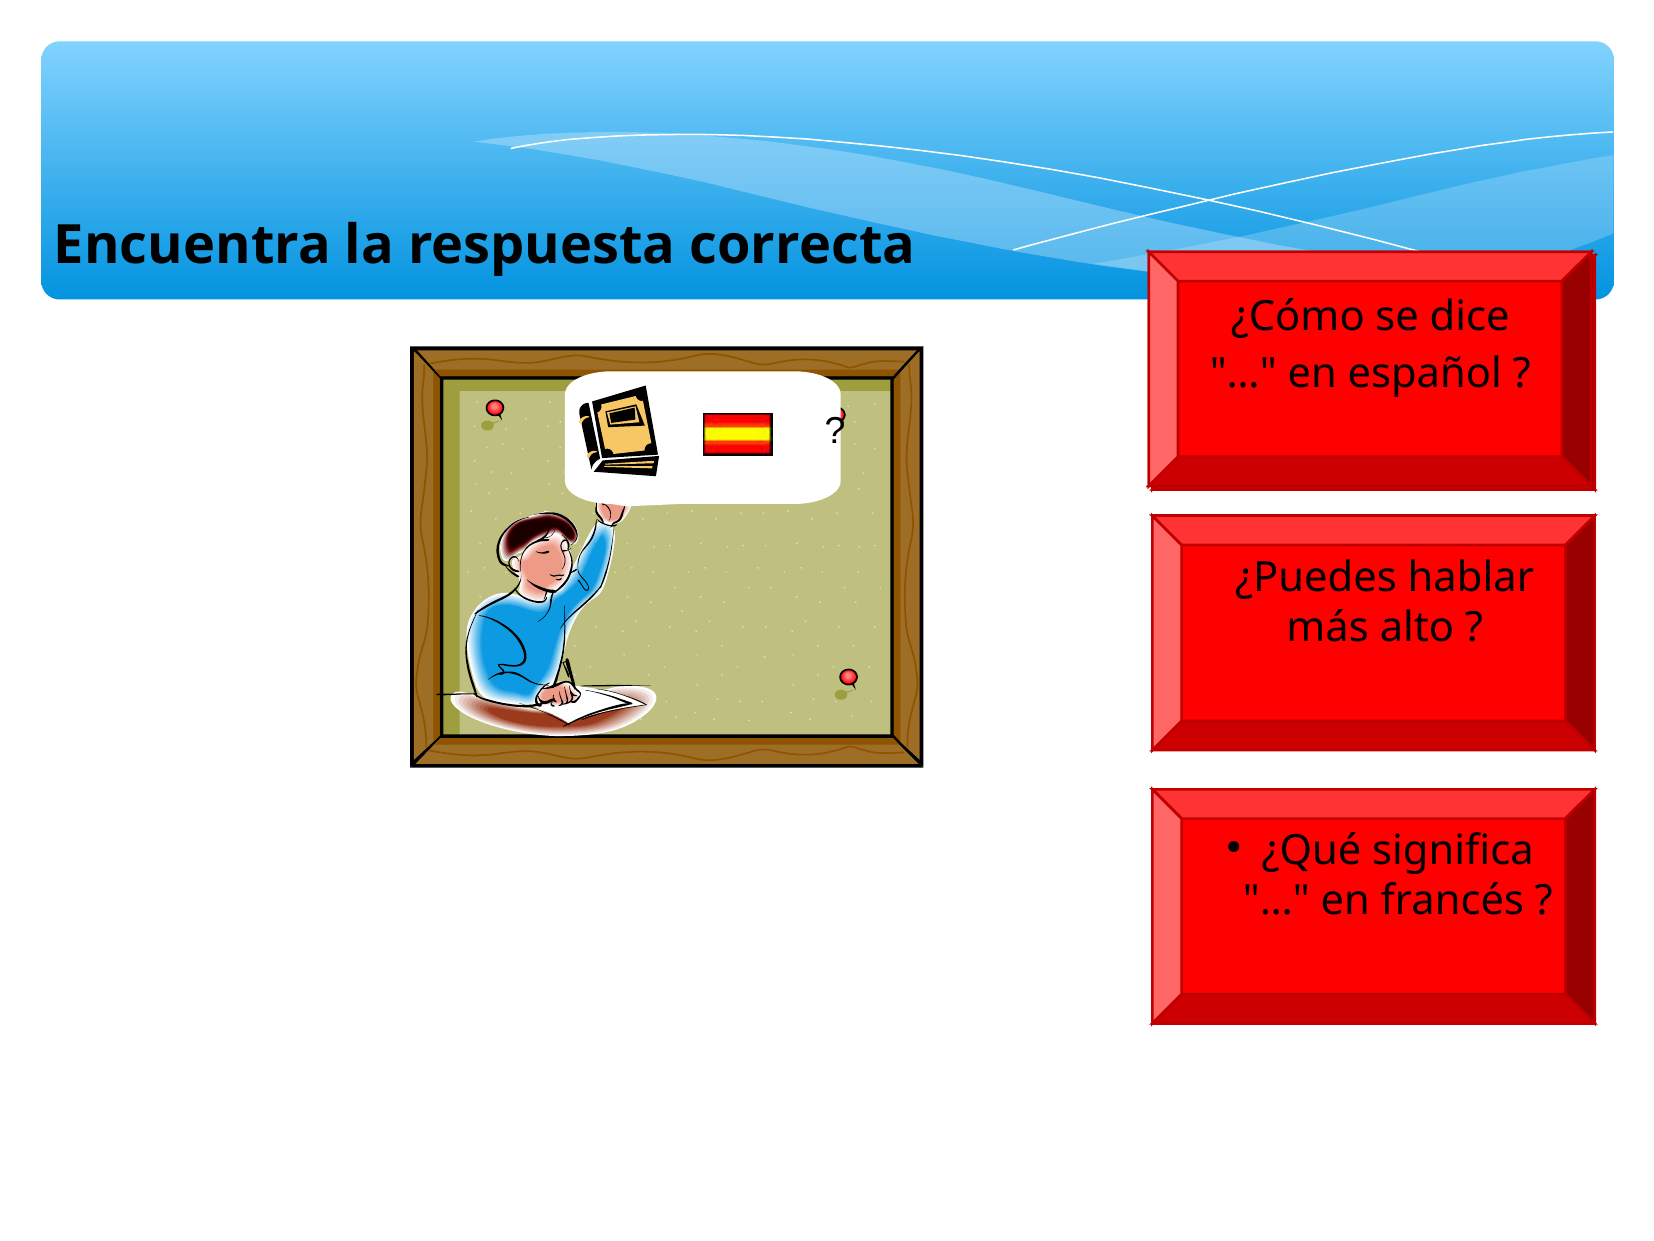

Encuentra la respuesta correcta
¿Cómo se dice "…" en español ?
?
¿Puedes hablar más alto ?
¿Qué significa "…" en francés ?